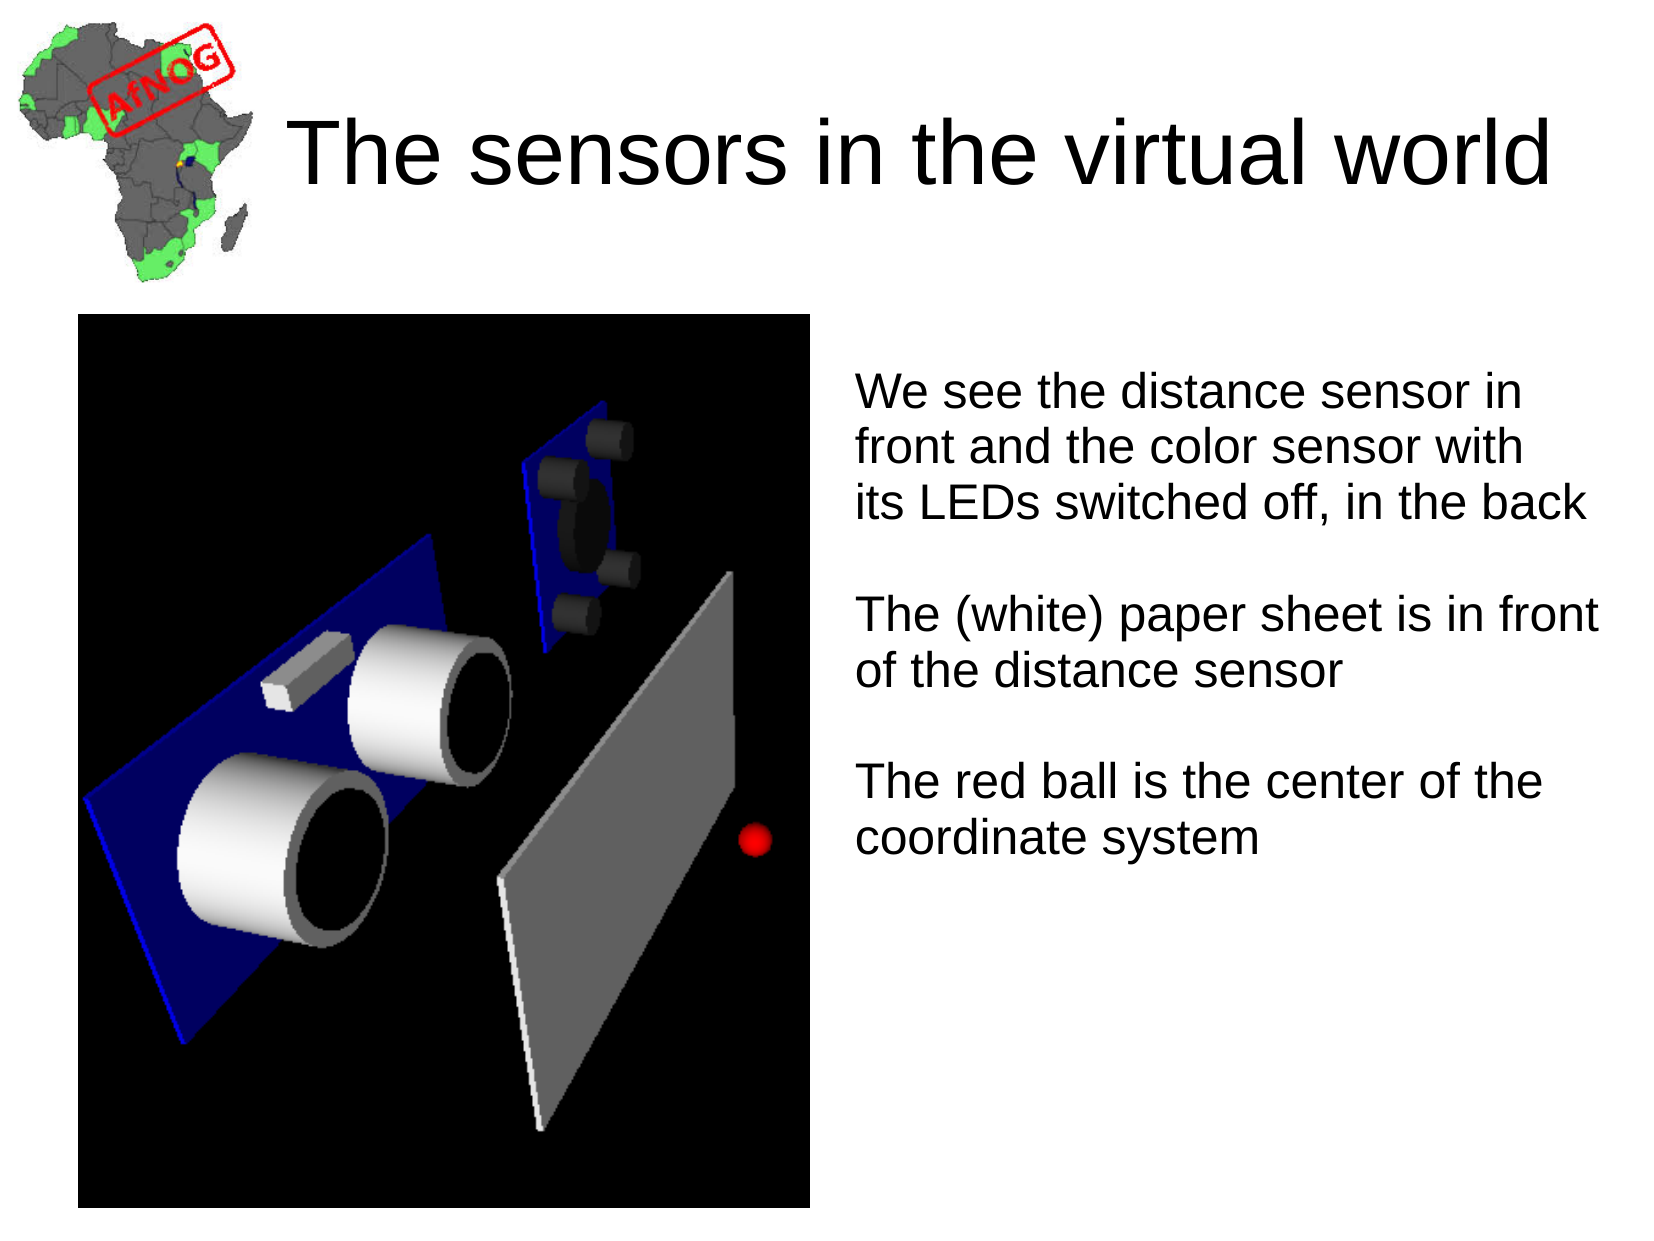

# The sensors in the virtual world
We see the distance sensor in
front and the color sensor with
its LEDs switched off, in the back
The (white) paper sheet is in front
of the distance sensor
The red ball is the center of the
coordinate system